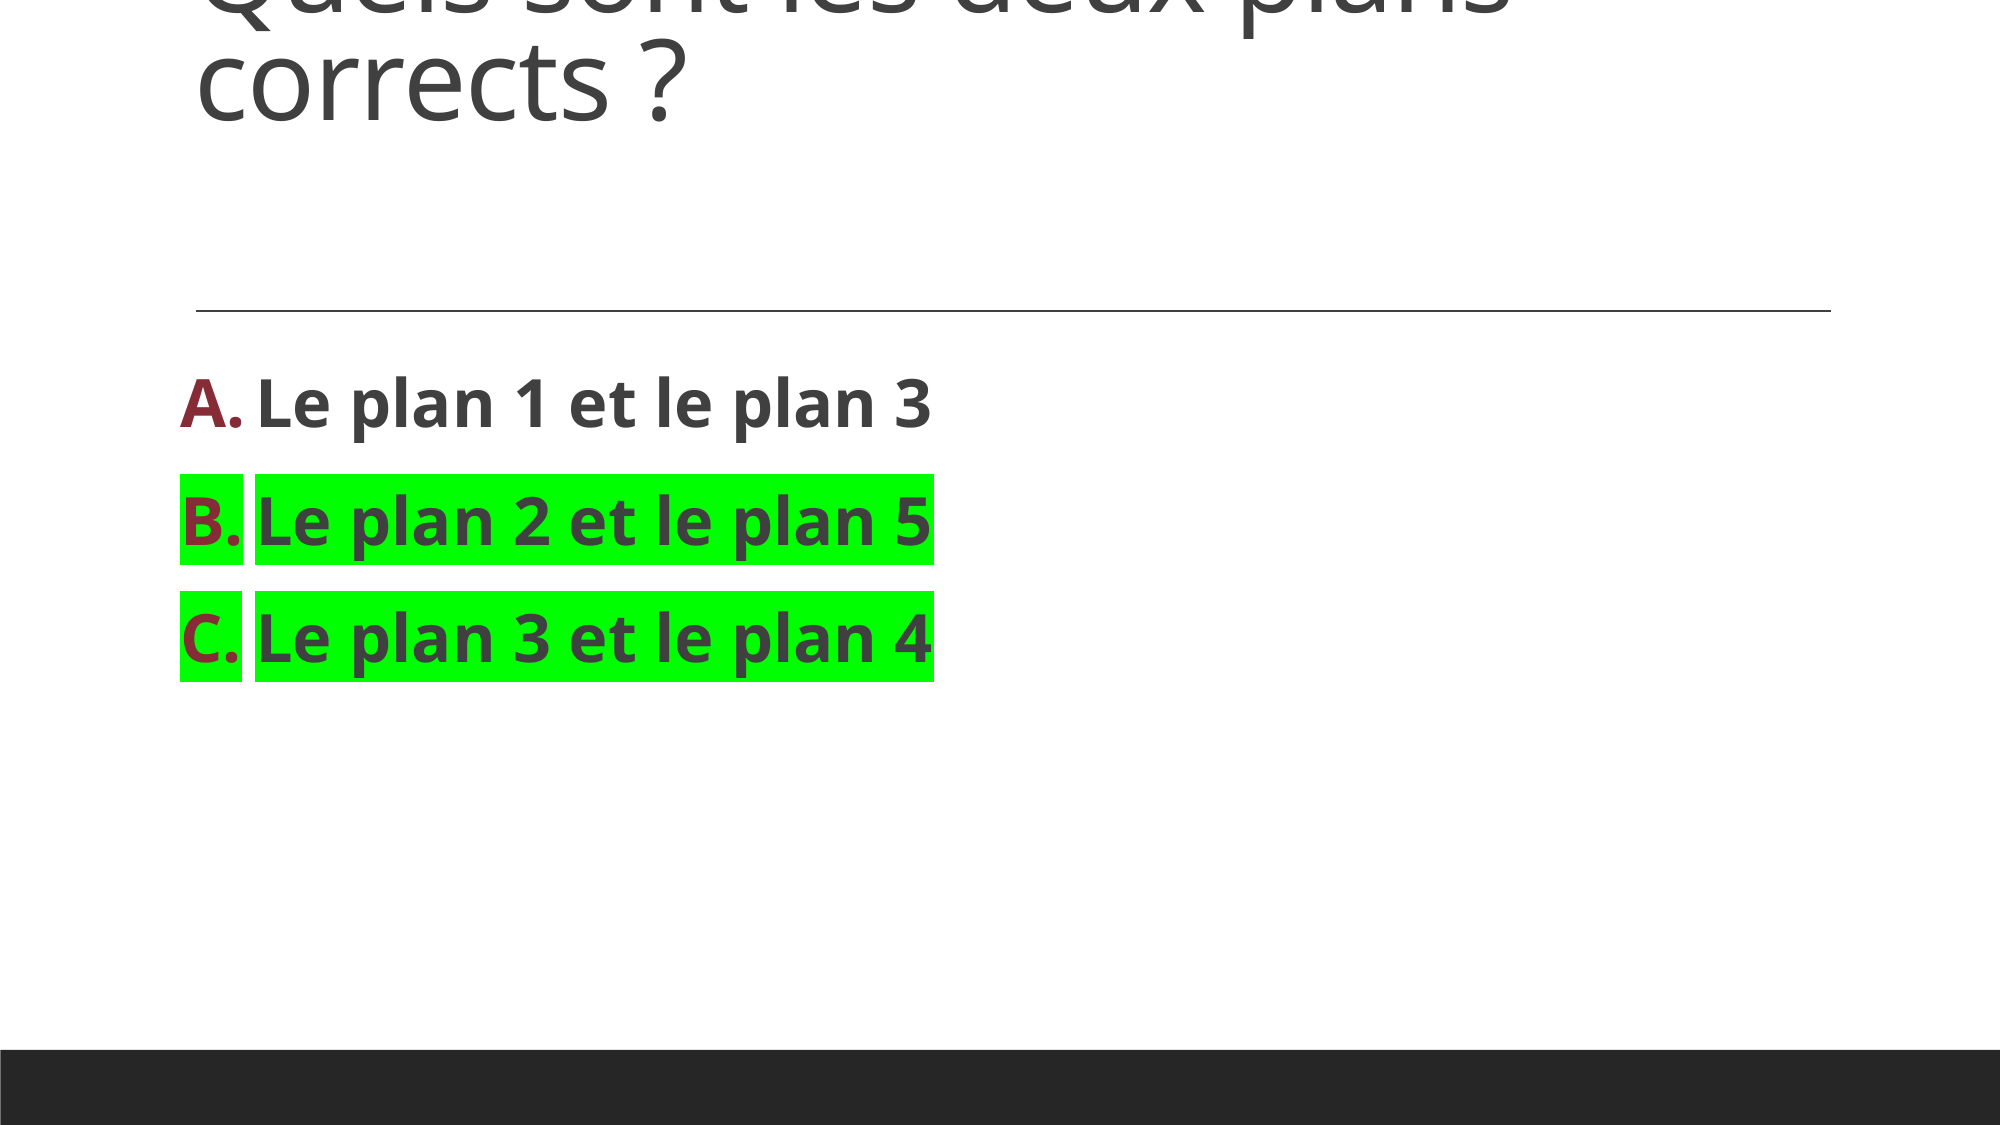

Quels sont les deux plans corrects ?
Le plan 1 et le plan 3
Le plan 2 et le plan 5
Le plan 3 et le plan 4